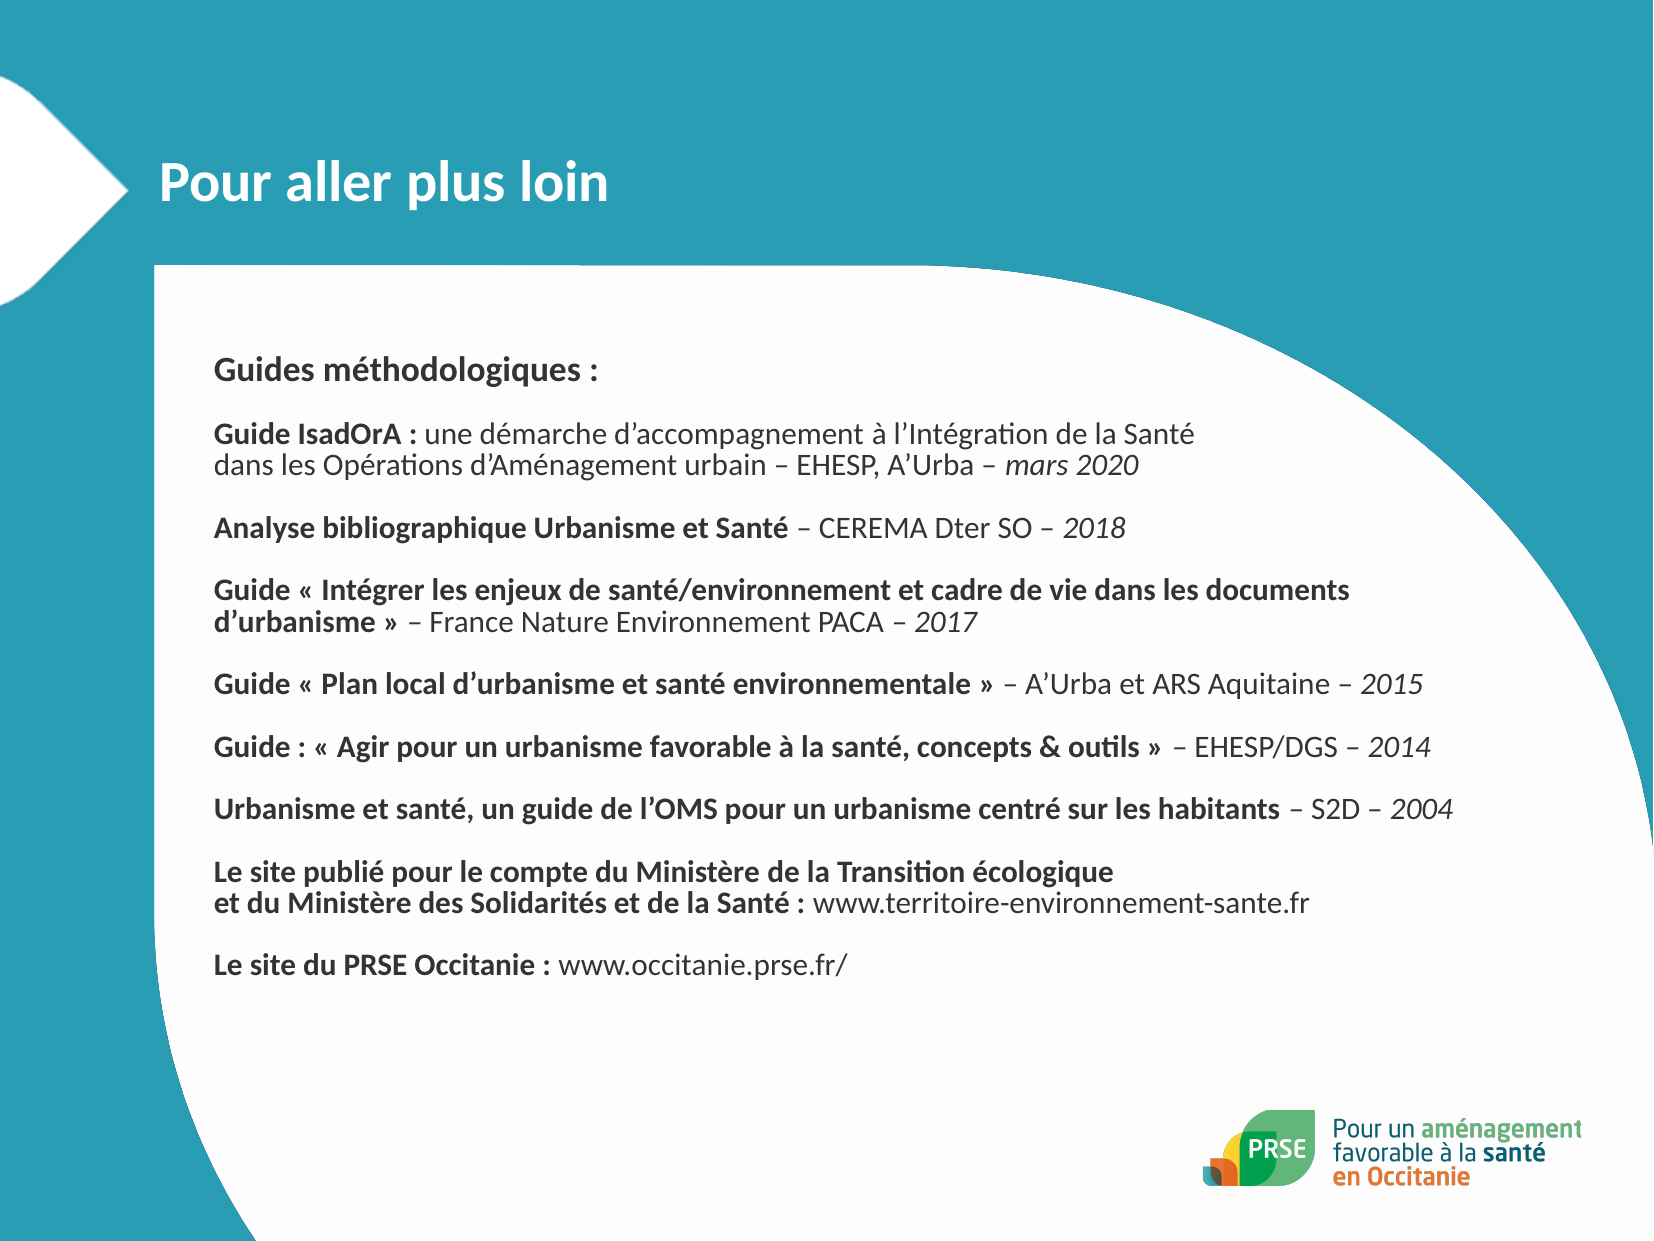

# Pour aller plus loin
Guides méthodologiques :
Guide IsadOrA : une démarche d’accompagnement à l’Intégration de la Santé
dans les Opérations d’Aménagement urbain – EHESP, A’Urba – mars 2020
Analyse bibliographique Urbanisme et Santé – CEREMA Dter SO – 2018
Guide « Intégrer les enjeux de santé/environnement et cadre de vie dans les documents d’urbanisme » – France Nature Environnement PACA – 2017
Guide « Plan local d’urbanisme et santé environnementale » – A’Urba et ARS Aquitaine – 2015
Guide : « Agir pour un urbanisme favorable à la santé, concepts & outils » – EHESP/DGS – 2014
Urbanisme et santé, un guide de l’OMS pour un urbanisme centré sur les habitants – S2D – 2004
Le site publié pour le compte du Ministère de la Transition écologique
et du Ministère des Solidarités et de la Santé : www.territoire-environnement-sante.fr
Le site du PRSE Occitanie : www.occitanie.prse.fr/